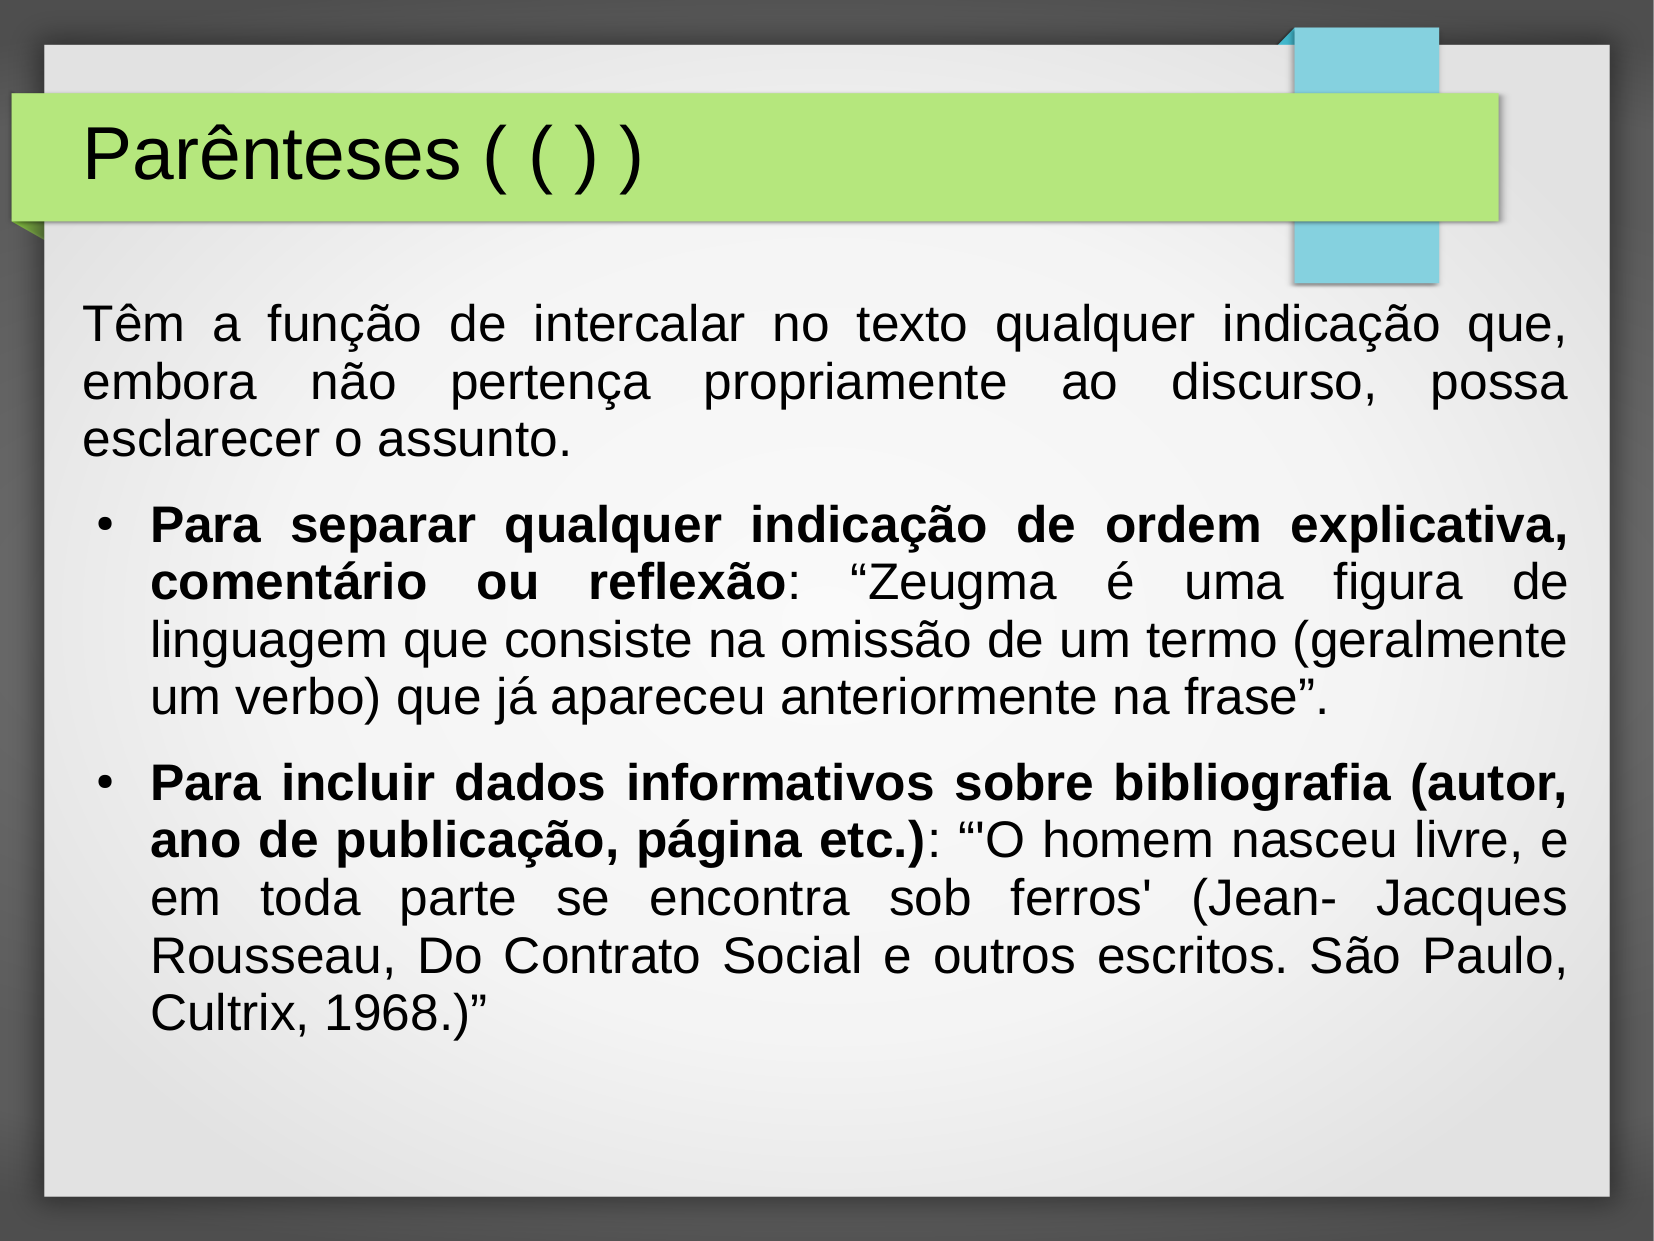

# Parênteses ( ( ) )
Têm a função de intercalar no texto qualquer indicação que, embora não pertença propriamente ao discurso, possa esclarecer o assunto.
Para separar qualquer indicação de ordem explicativa, comentário ou reflexão: “Zeugma é uma figura de linguagem que consiste na omissão de um termo (geralmente um verbo) que já apareceu anteriormente na frase”.
Para incluir dados informativos sobre bibliografia (autor, ano de publicação, página etc.): “'O homem nasceu livre, e em toda parte se encontra sob ferros' (Jean- Jacques Rousseau, Do Contrato Social e outros escritos. São Paulo, Cultrix, 1968.)”